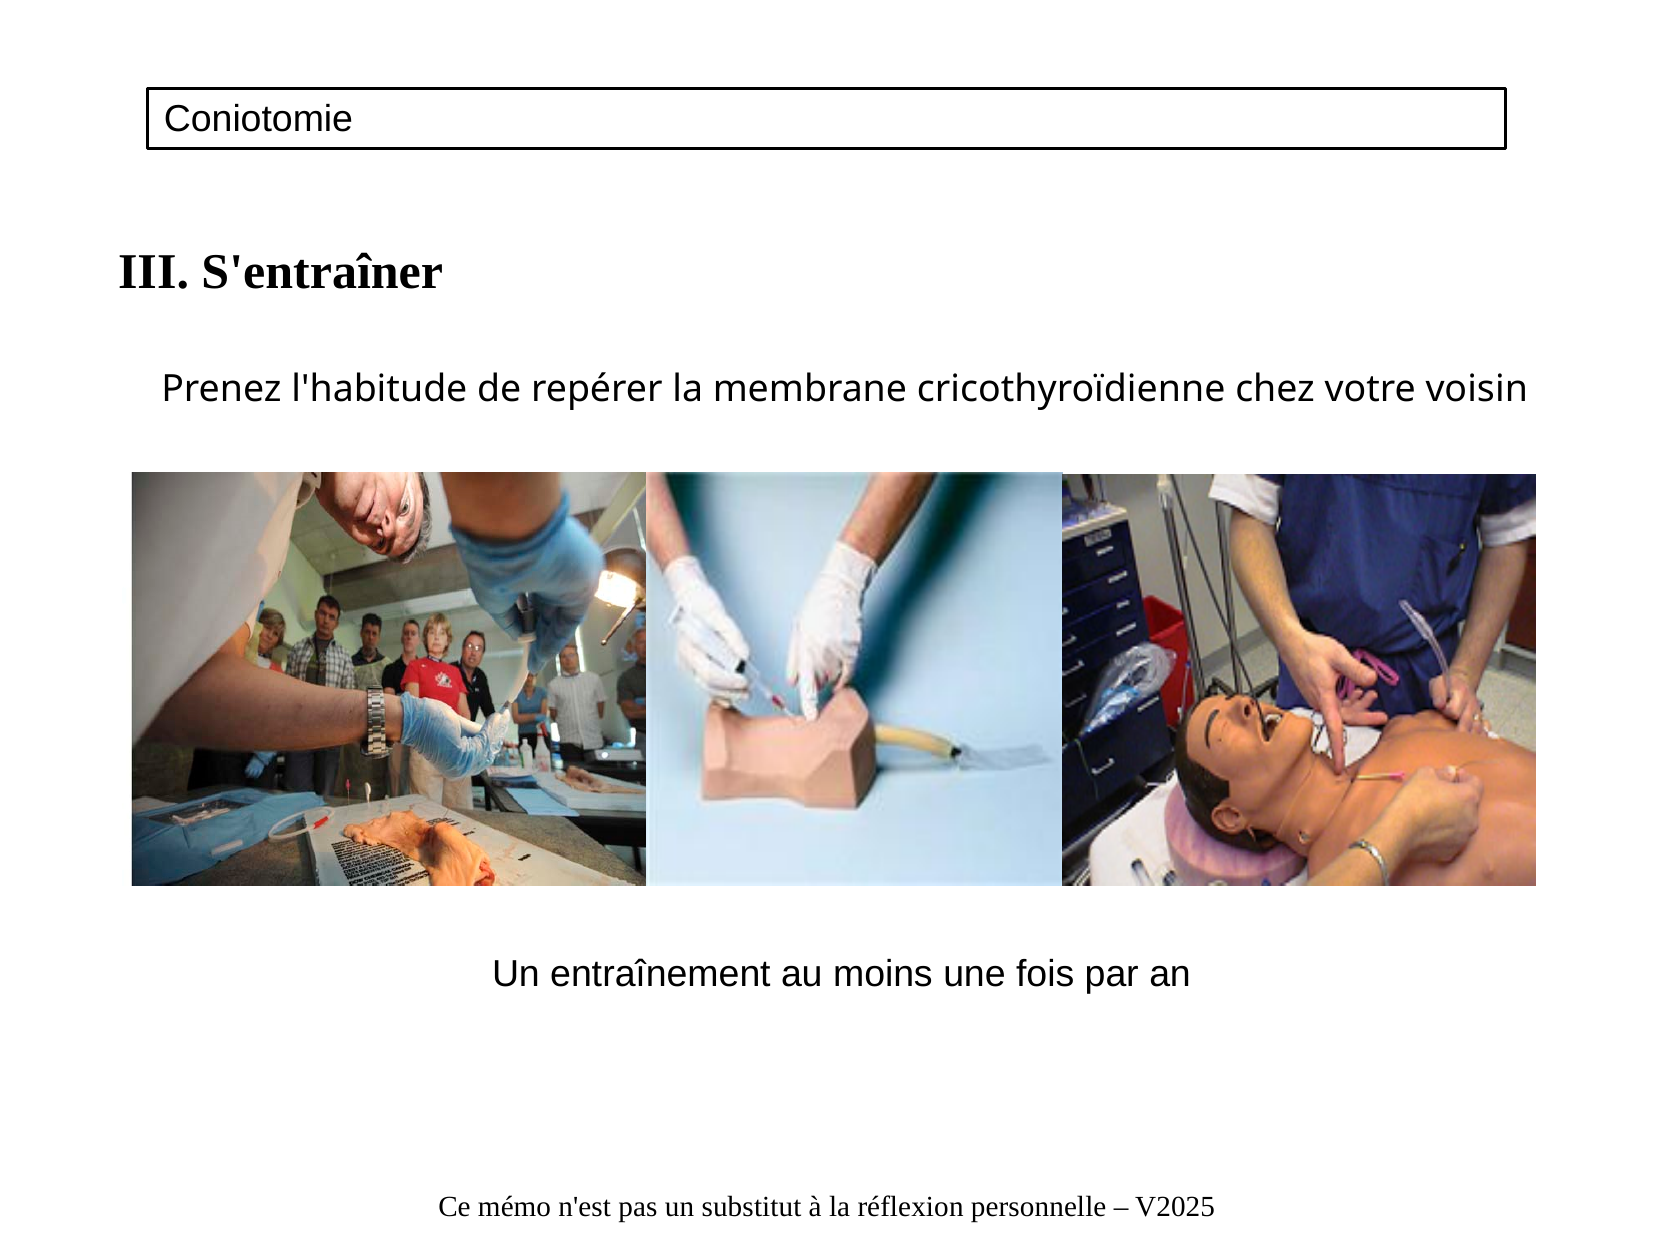

Coniotomie
III. S'entraîner
Prenez l'habitude de repérer la membrane cricothyroïdienne chez votre voisin
Un entraînement au moins une fois par an
Ce mémo n'est pas un substitut à la réflexion personnelle – V2025